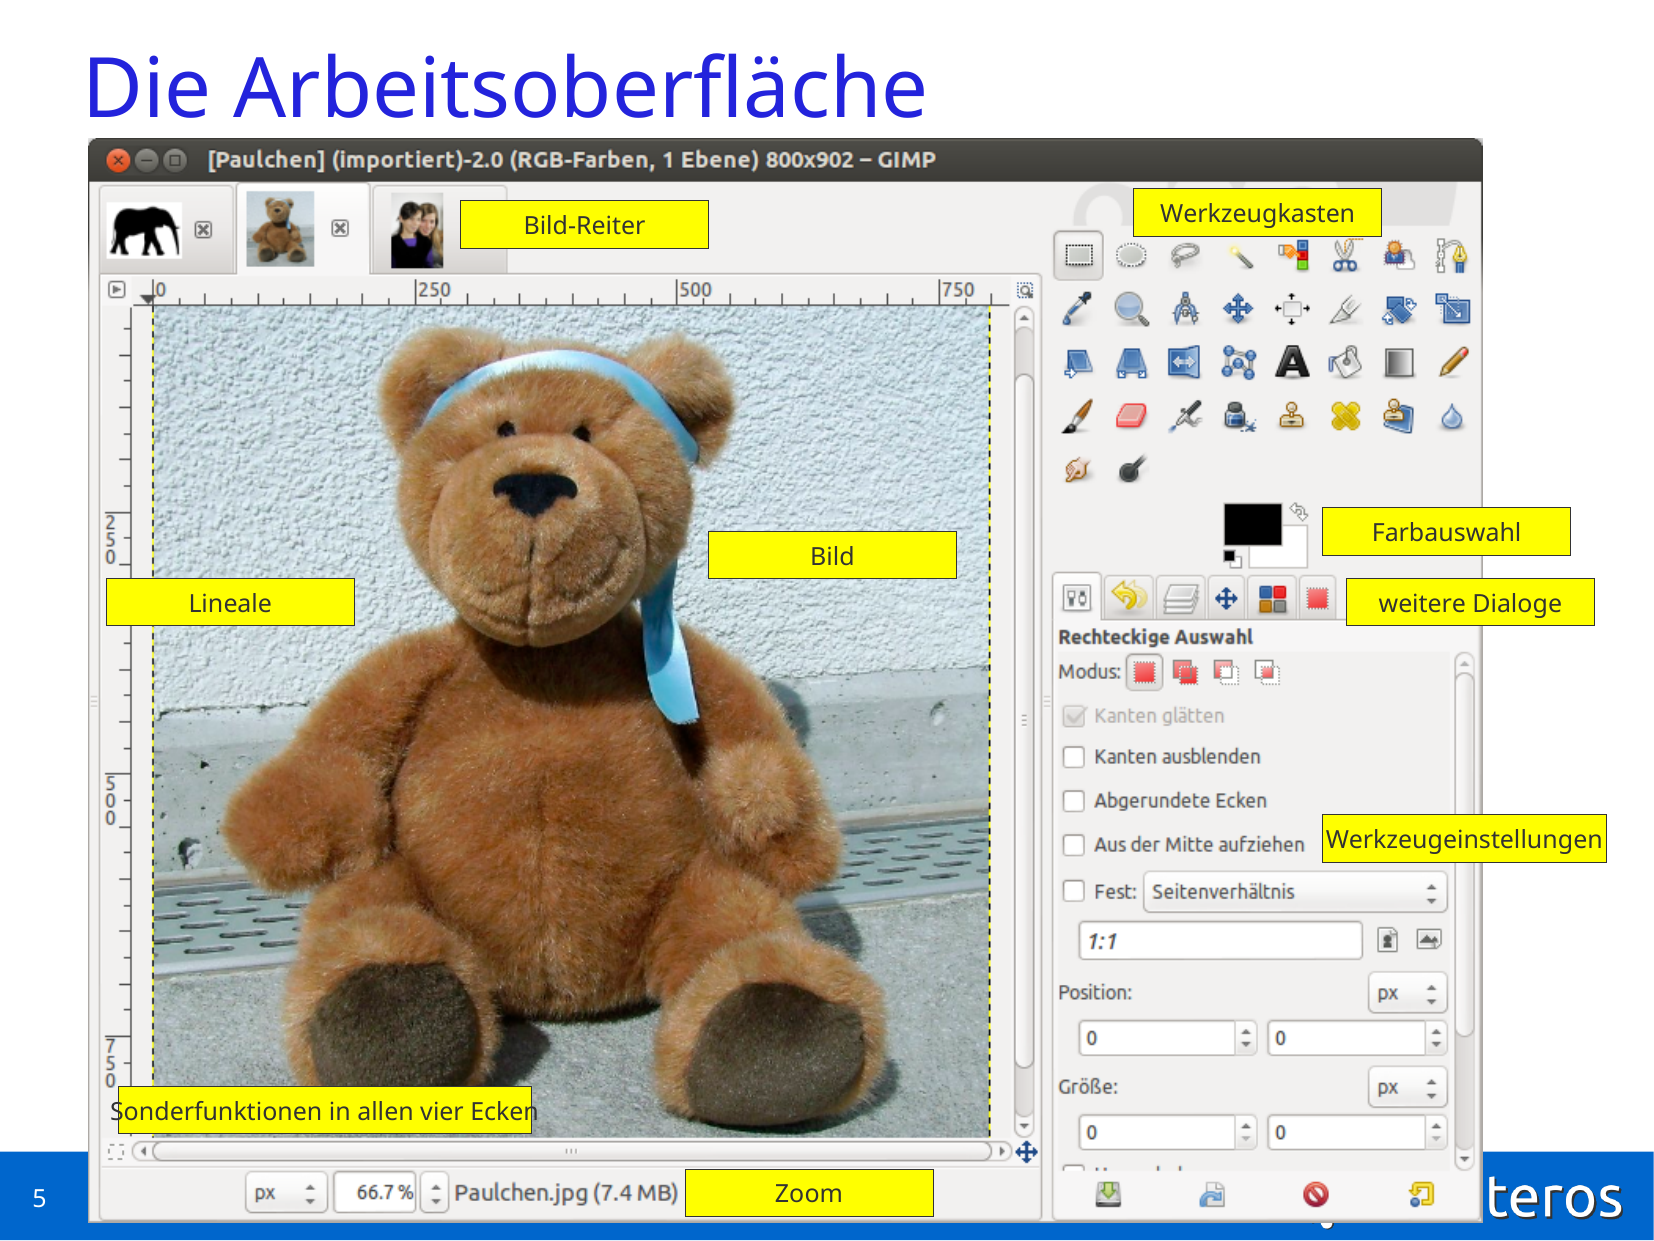

# Die Arbeitsoberfläche
Werkzeugkasten
Bild-Reiter
Farbauswahl
Bild
Lineale
weitere Dialoge
Werkzeugeinstellungen
Sonderfunktionen in allen vier Ecken
Zoom